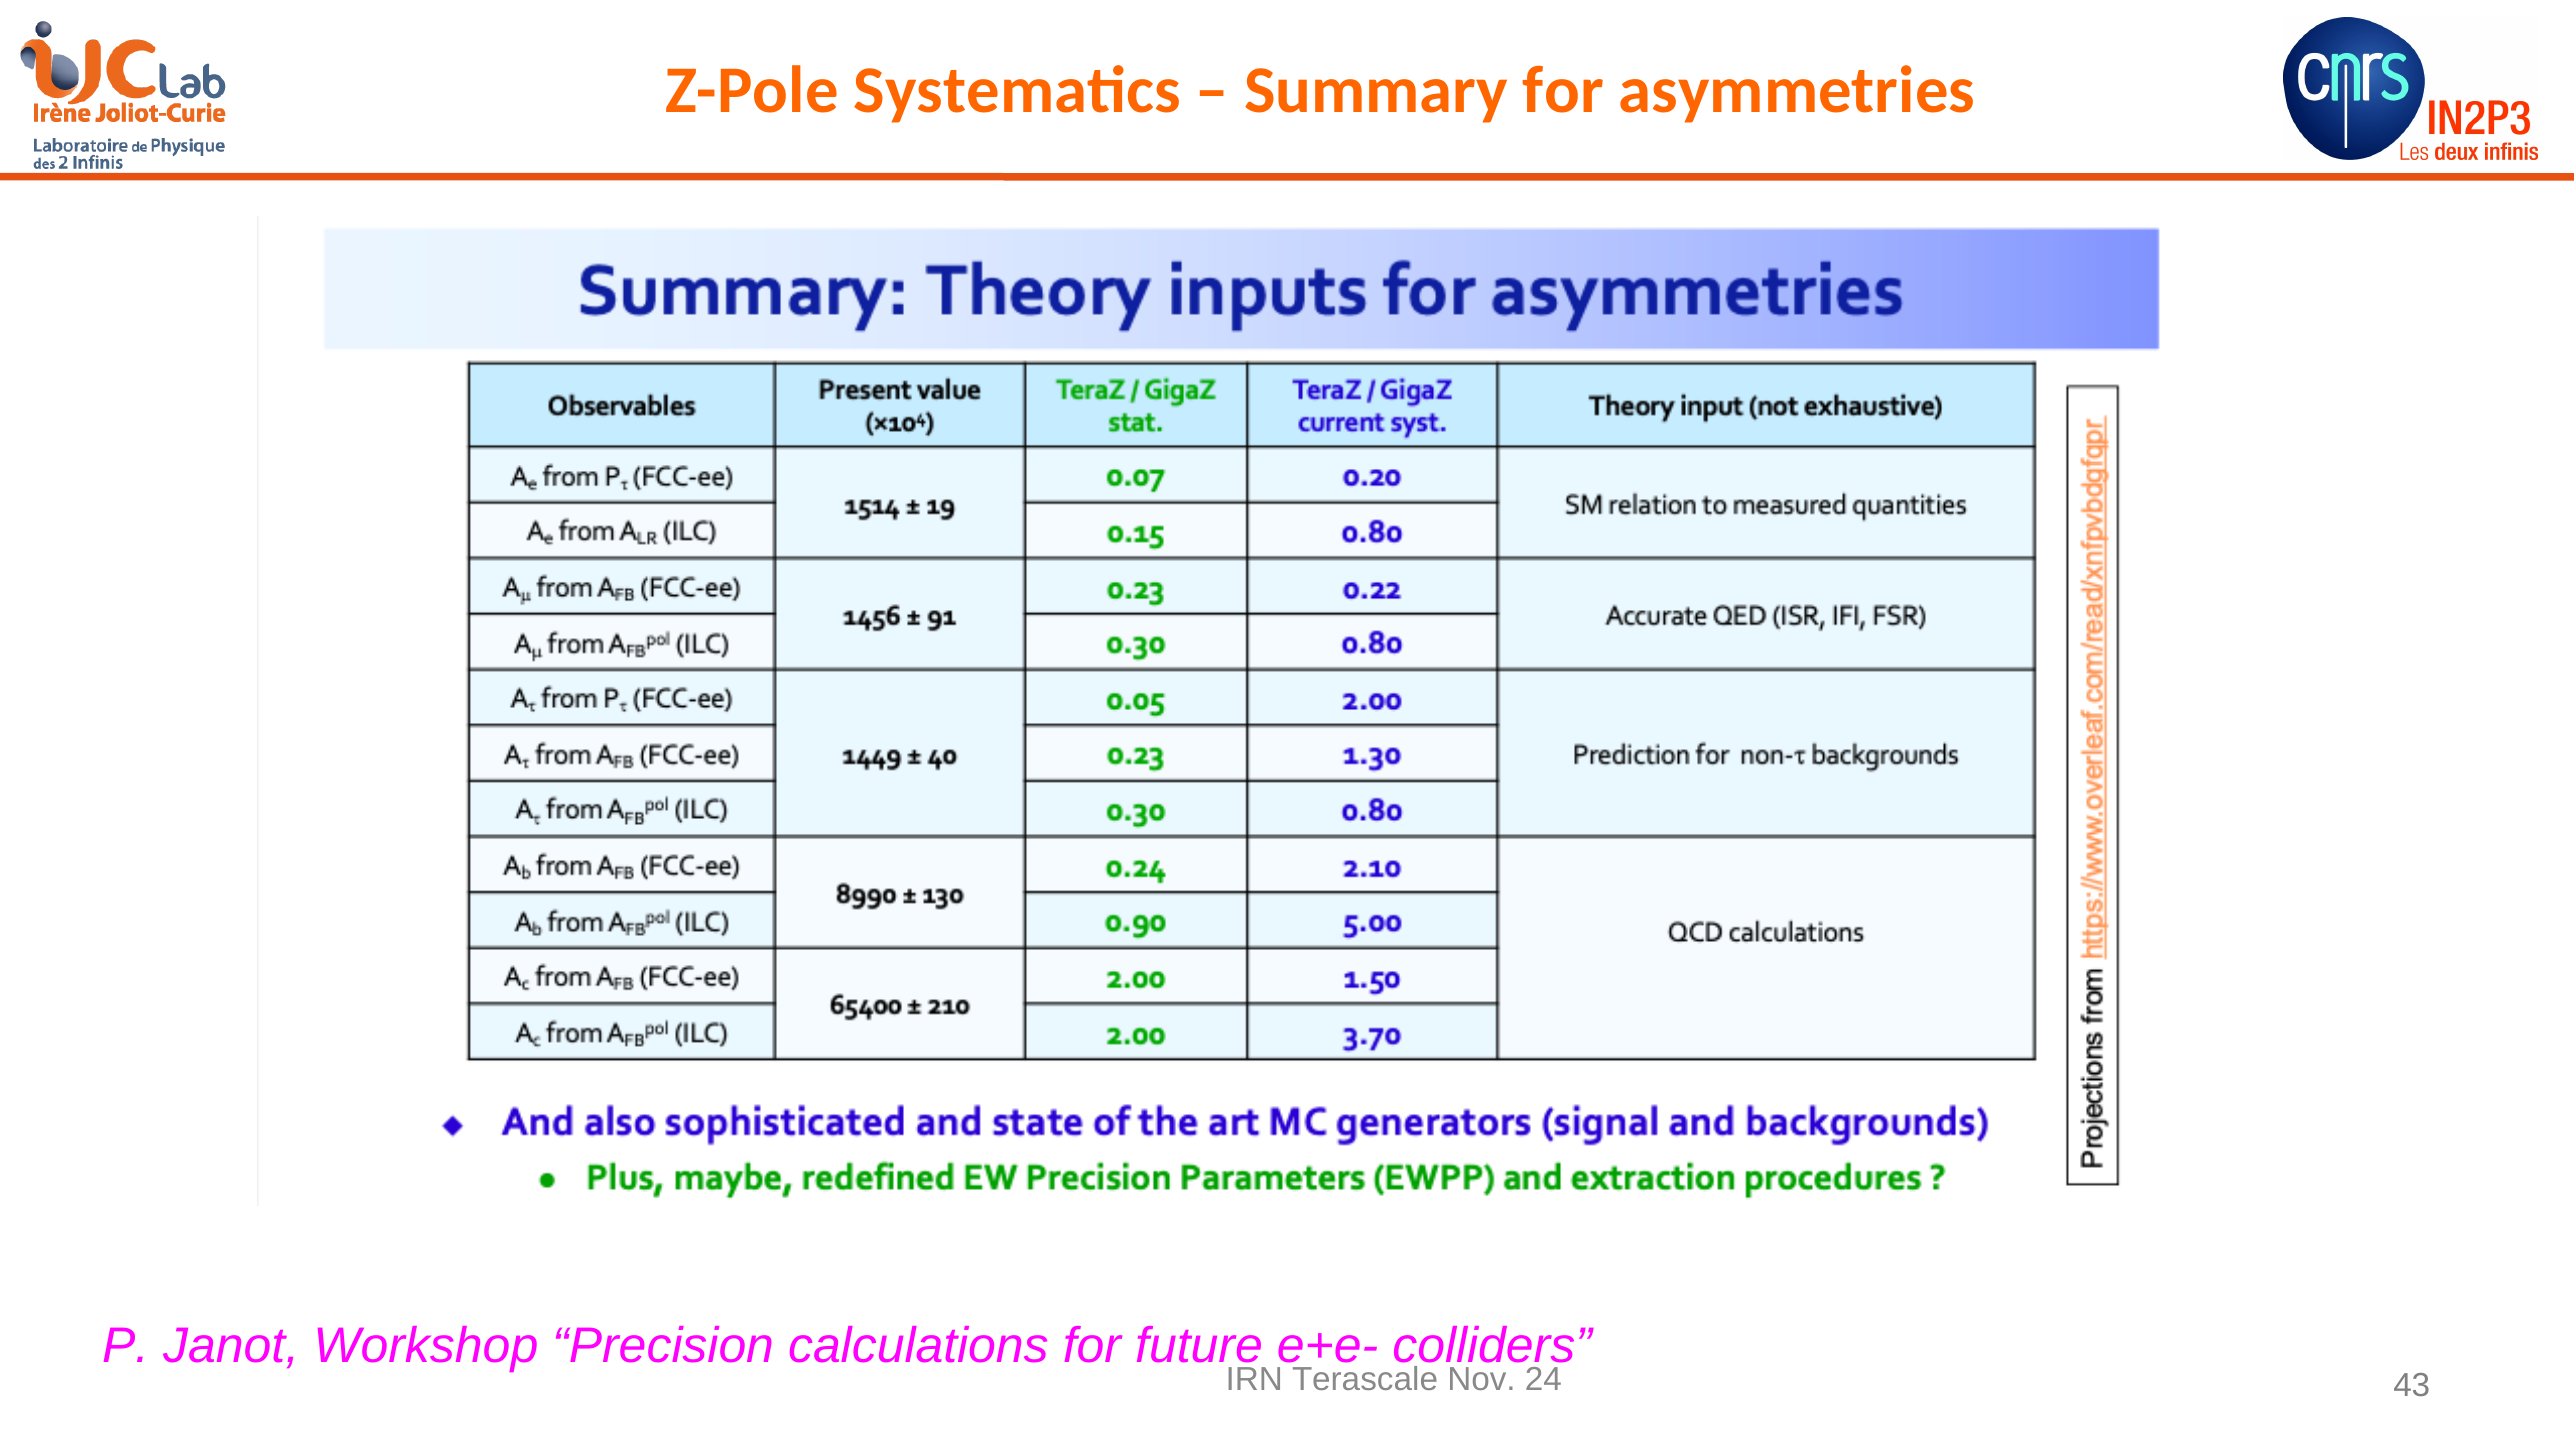

# Z-Pole Systematics – Summary for asymmetries
P. Janot, Workshop “Precision calculations for future e+e- colliders”
43